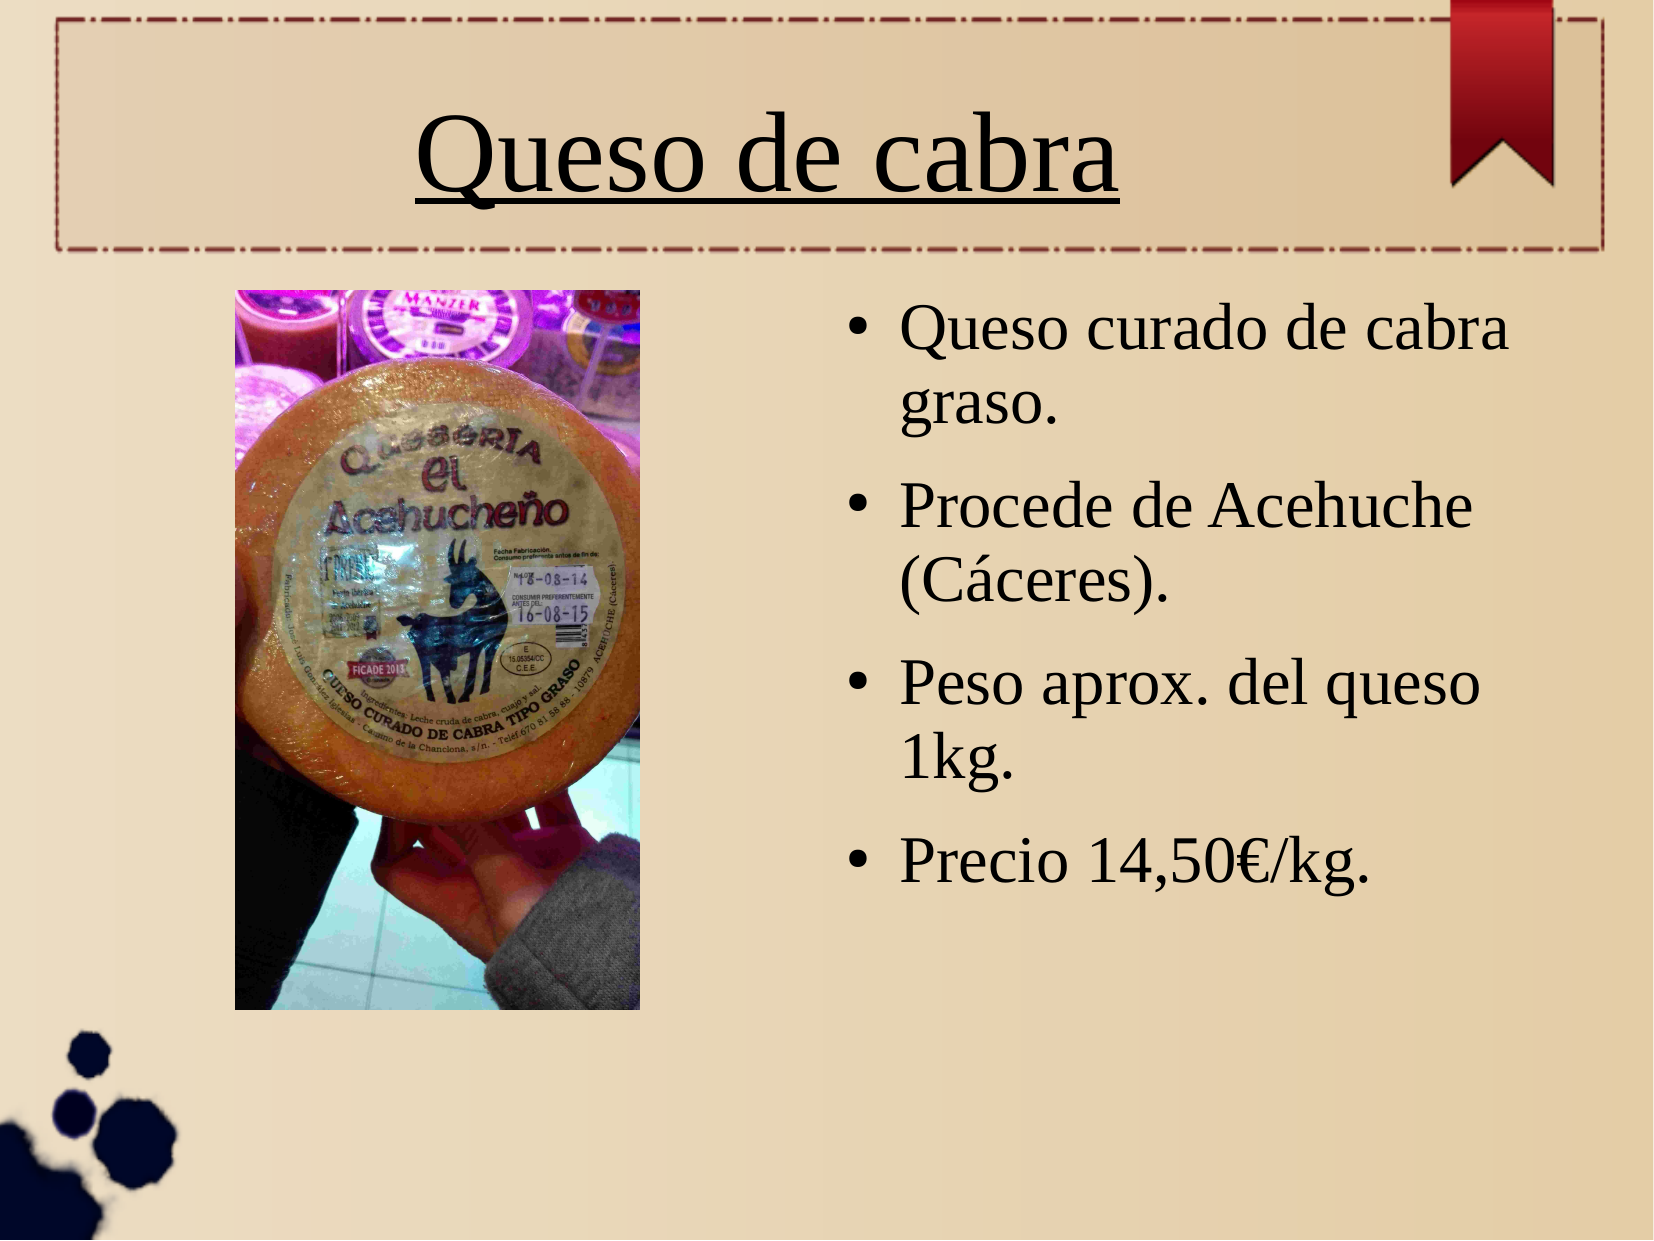

# Queso de cabra
Queso curado de cabra graso.
Procede de Acehuche (Cáceres).
Peso aprox. del queso 1kg.
Precio 14,50€/kg.